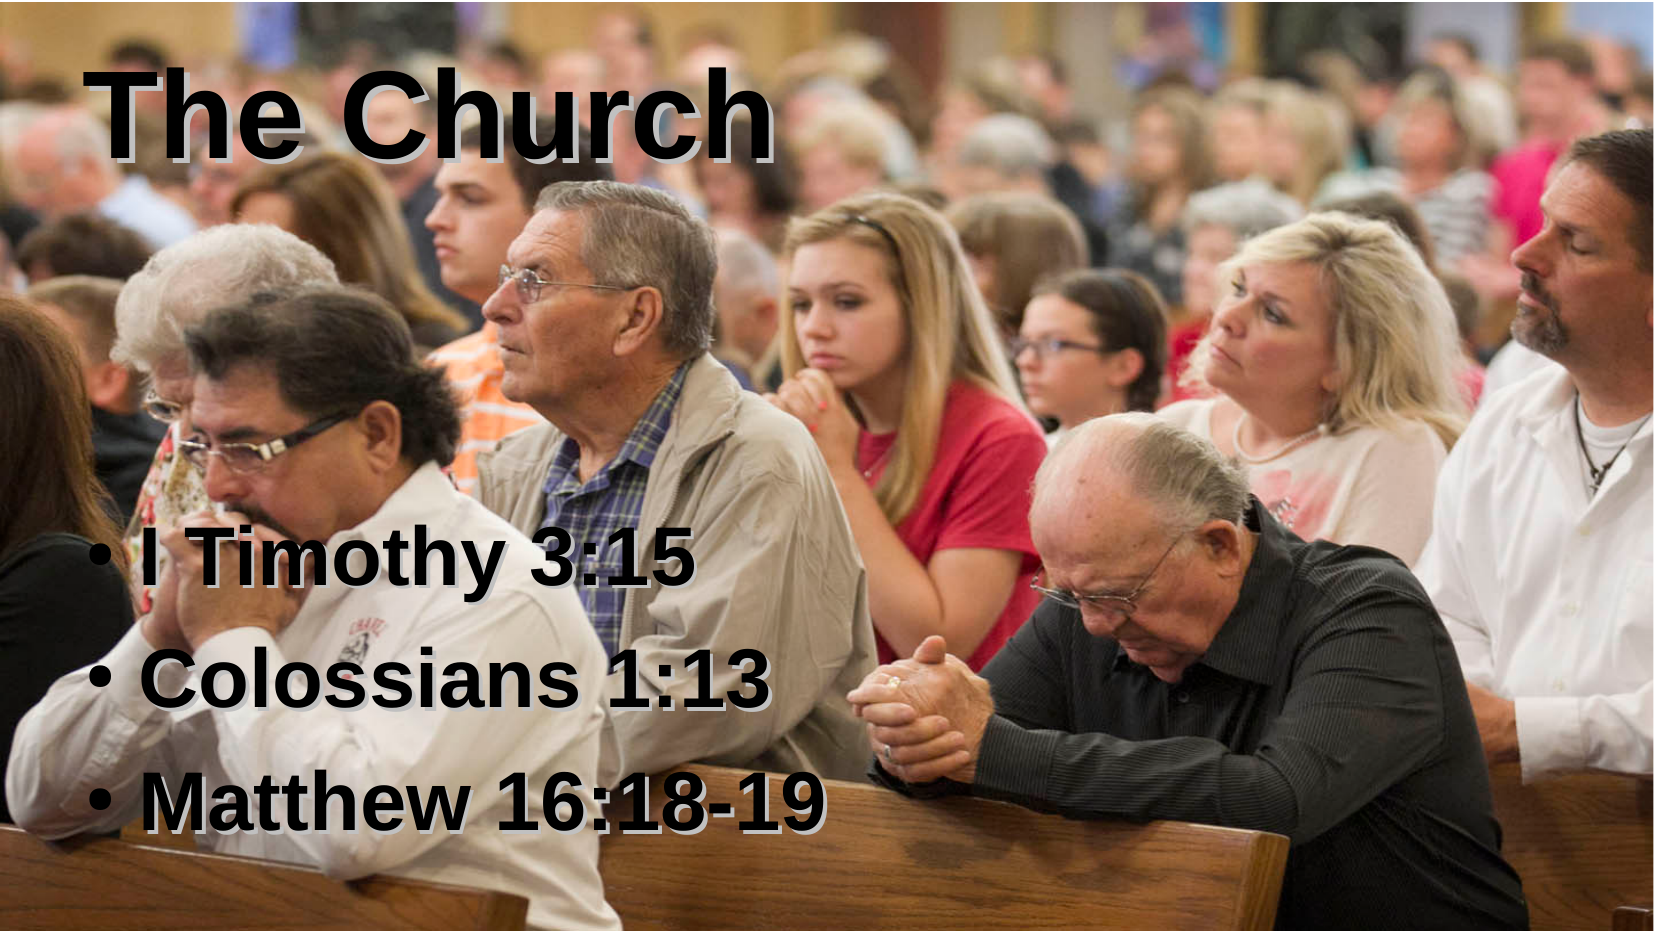

# The Church
I Timothy 3:15
Colossians 1:13
Matthew 16:18-19